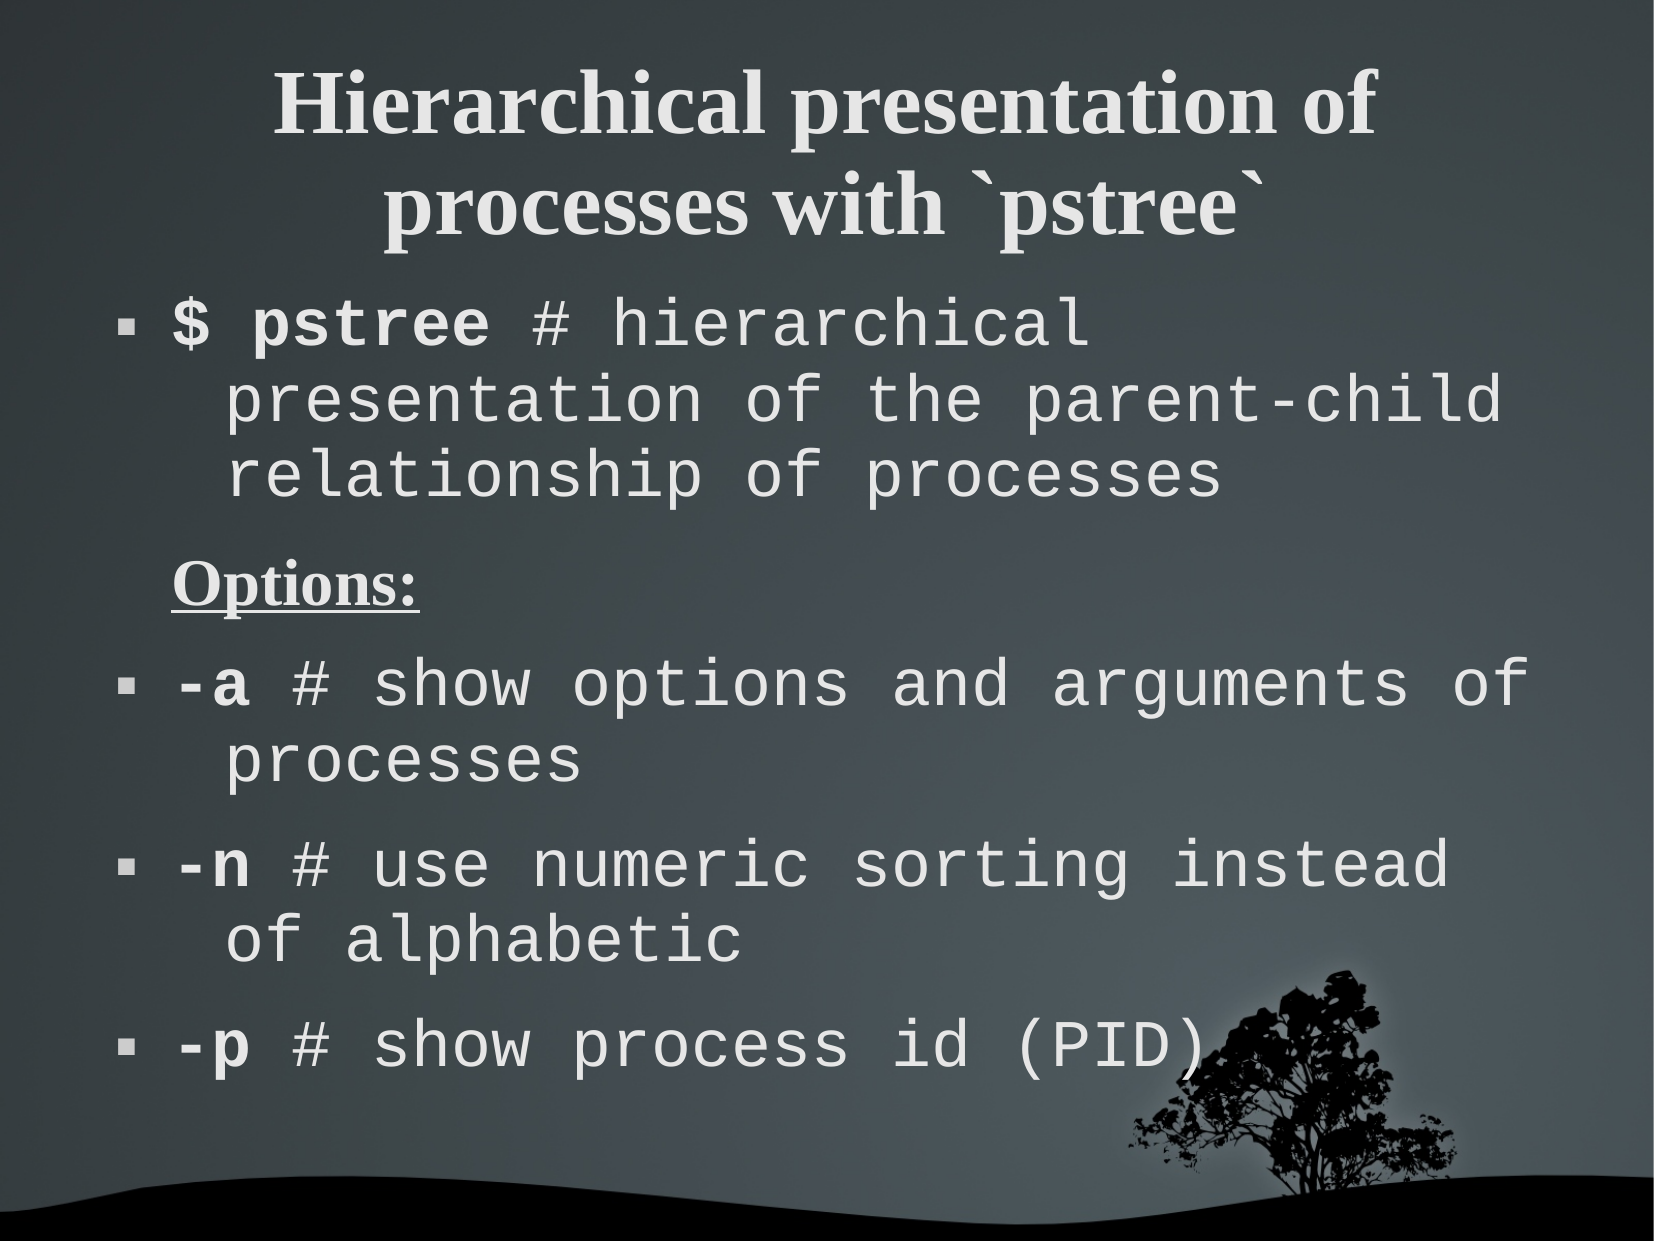

# Hierarchical presentation of processes with `pstree`
$ pstree # hierarchical presentation of the parent-child relationship of processes
Options:
-a # show options and arguments of processes
-n # use numeric sorting instead of alphabetic
-p # show process id (PID)